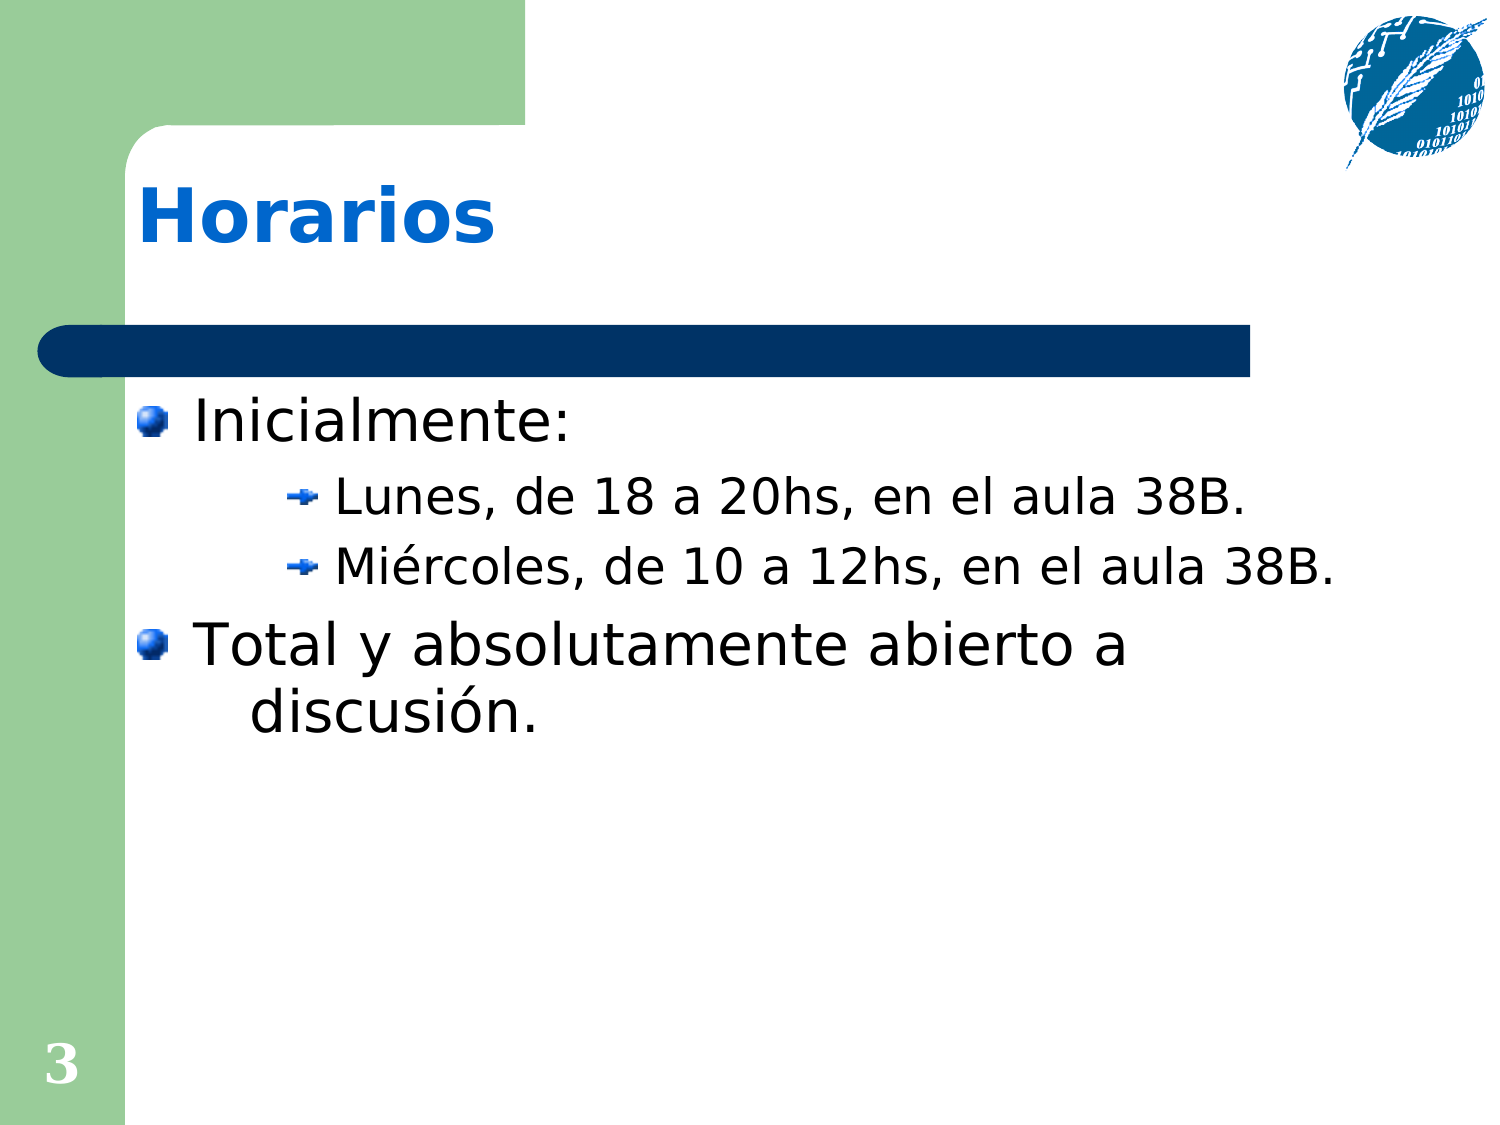

# Horarios
Inicialmente:
Lunes, de 18 a 20hs, en el aula 38B.
Miércoles, de 10 a 12hs, en el aula 38B.
Total y absolutamente abierto a discusión.
3